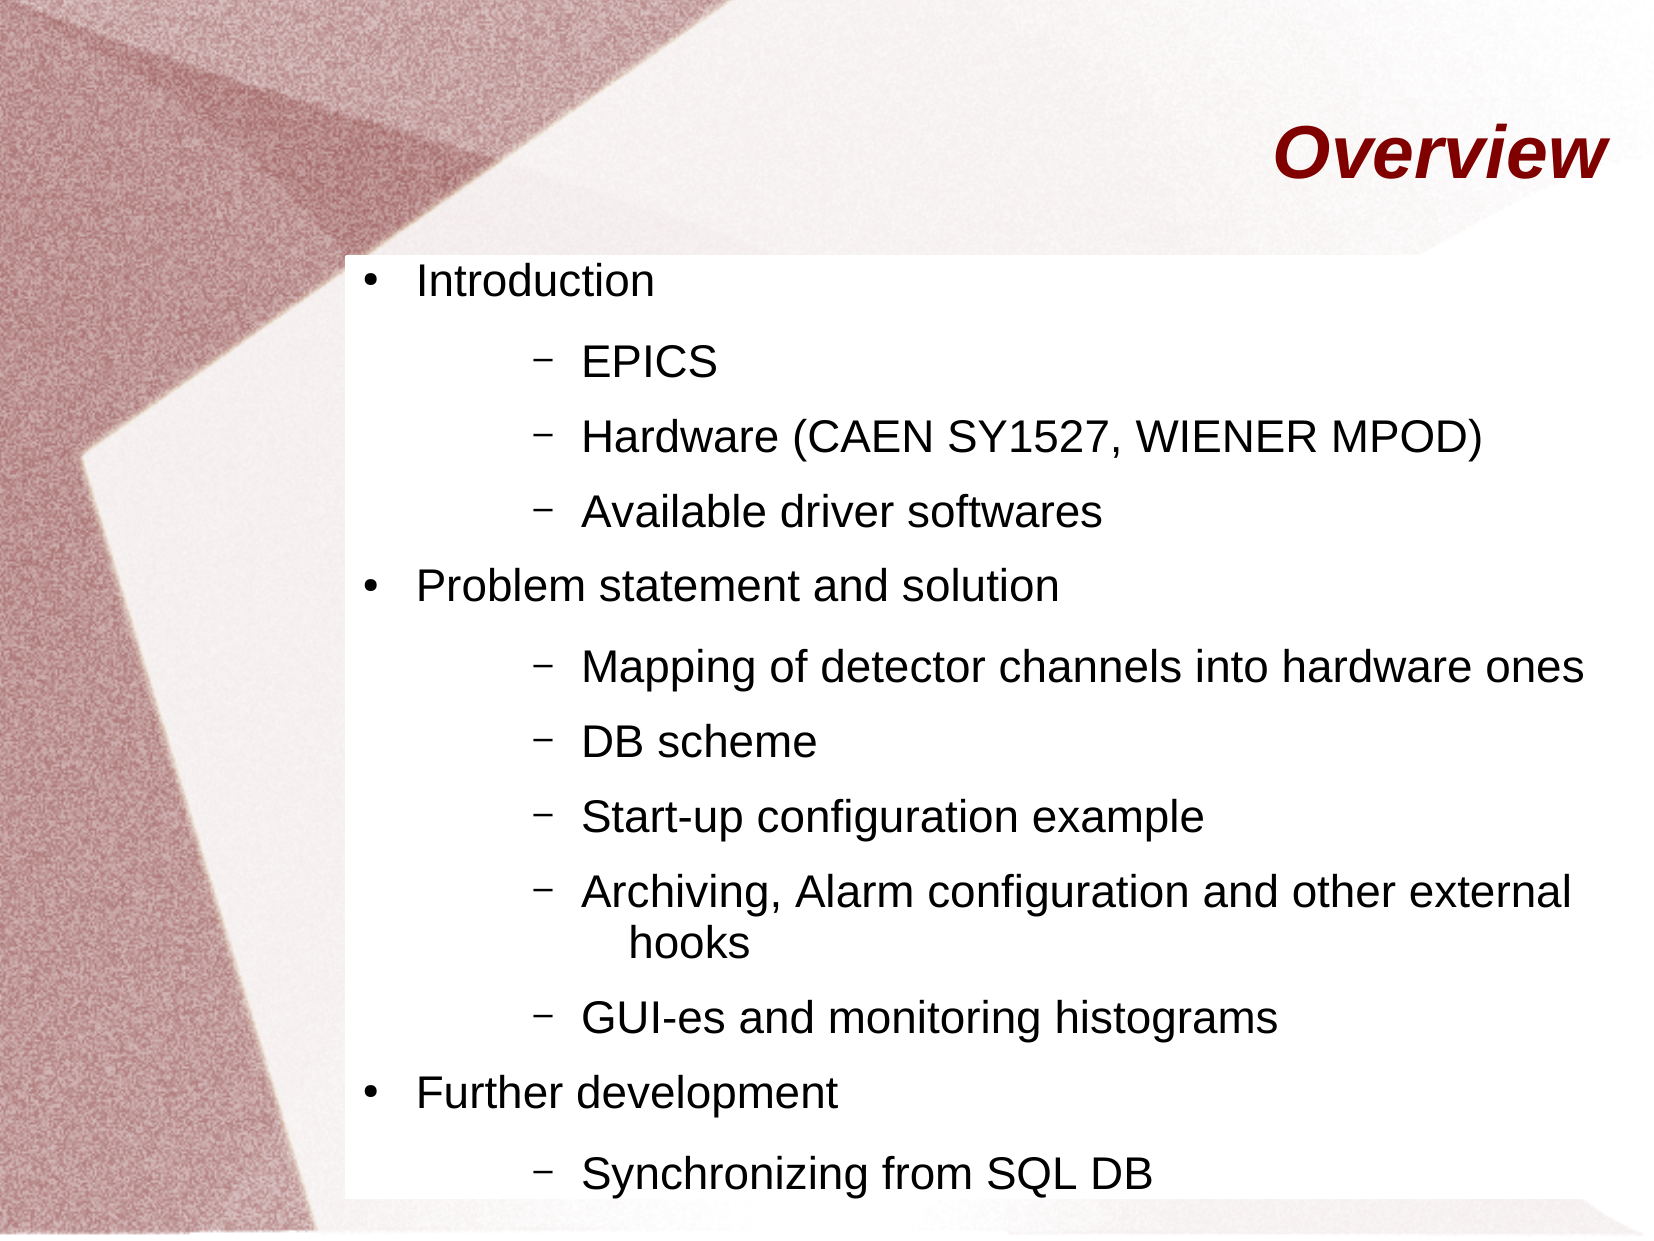

# Overview
Introduction
EPICS
Hardware (CAEN SY1527, WIENER MPOD)
Available driver softwares
Problem statement and solution
Mapping of detector channels into hardware ones
DB scheme
Start-up configuration example
Archiving, Alarm configuration and other external hooks
GUI-es and monitoring histograms
Further development
Synchronizing from SQL DB